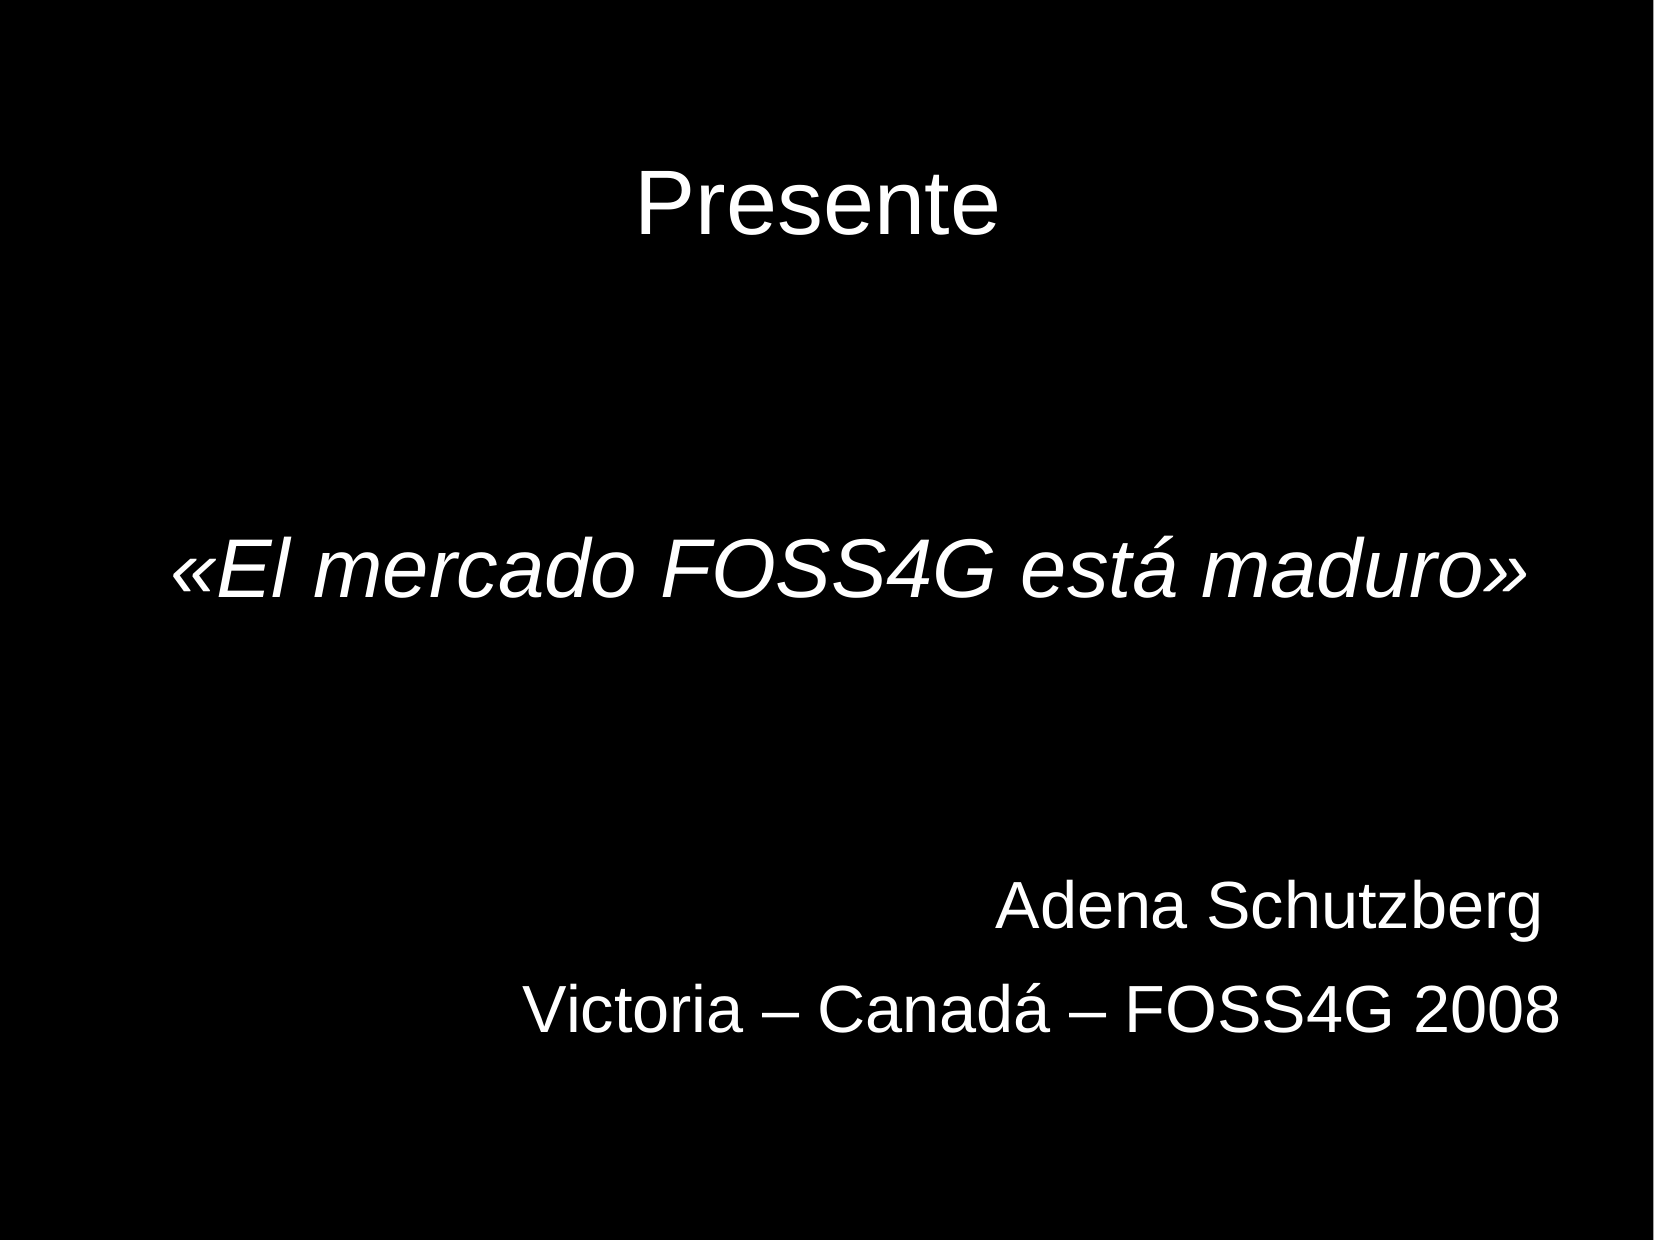

# Presente
«El mercado FOSS4G está maduro»
Adena Schutzberg
Victoria – Canadá – FOSS4G 2008